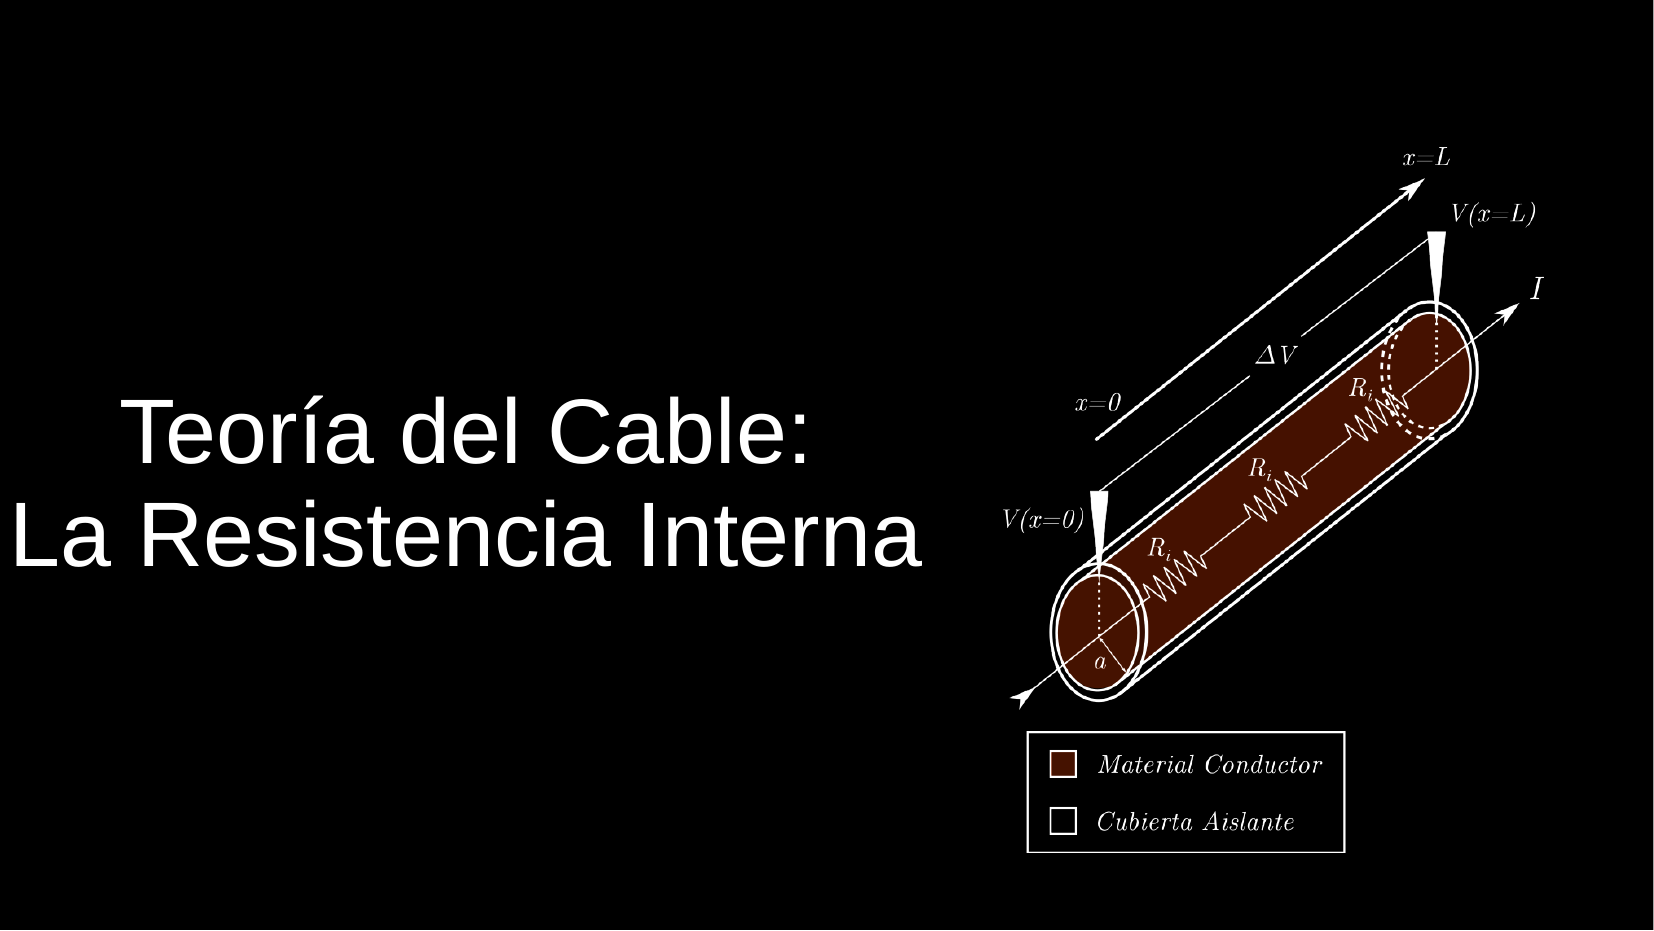

# Teoría del Cable: La Resistencia Interna